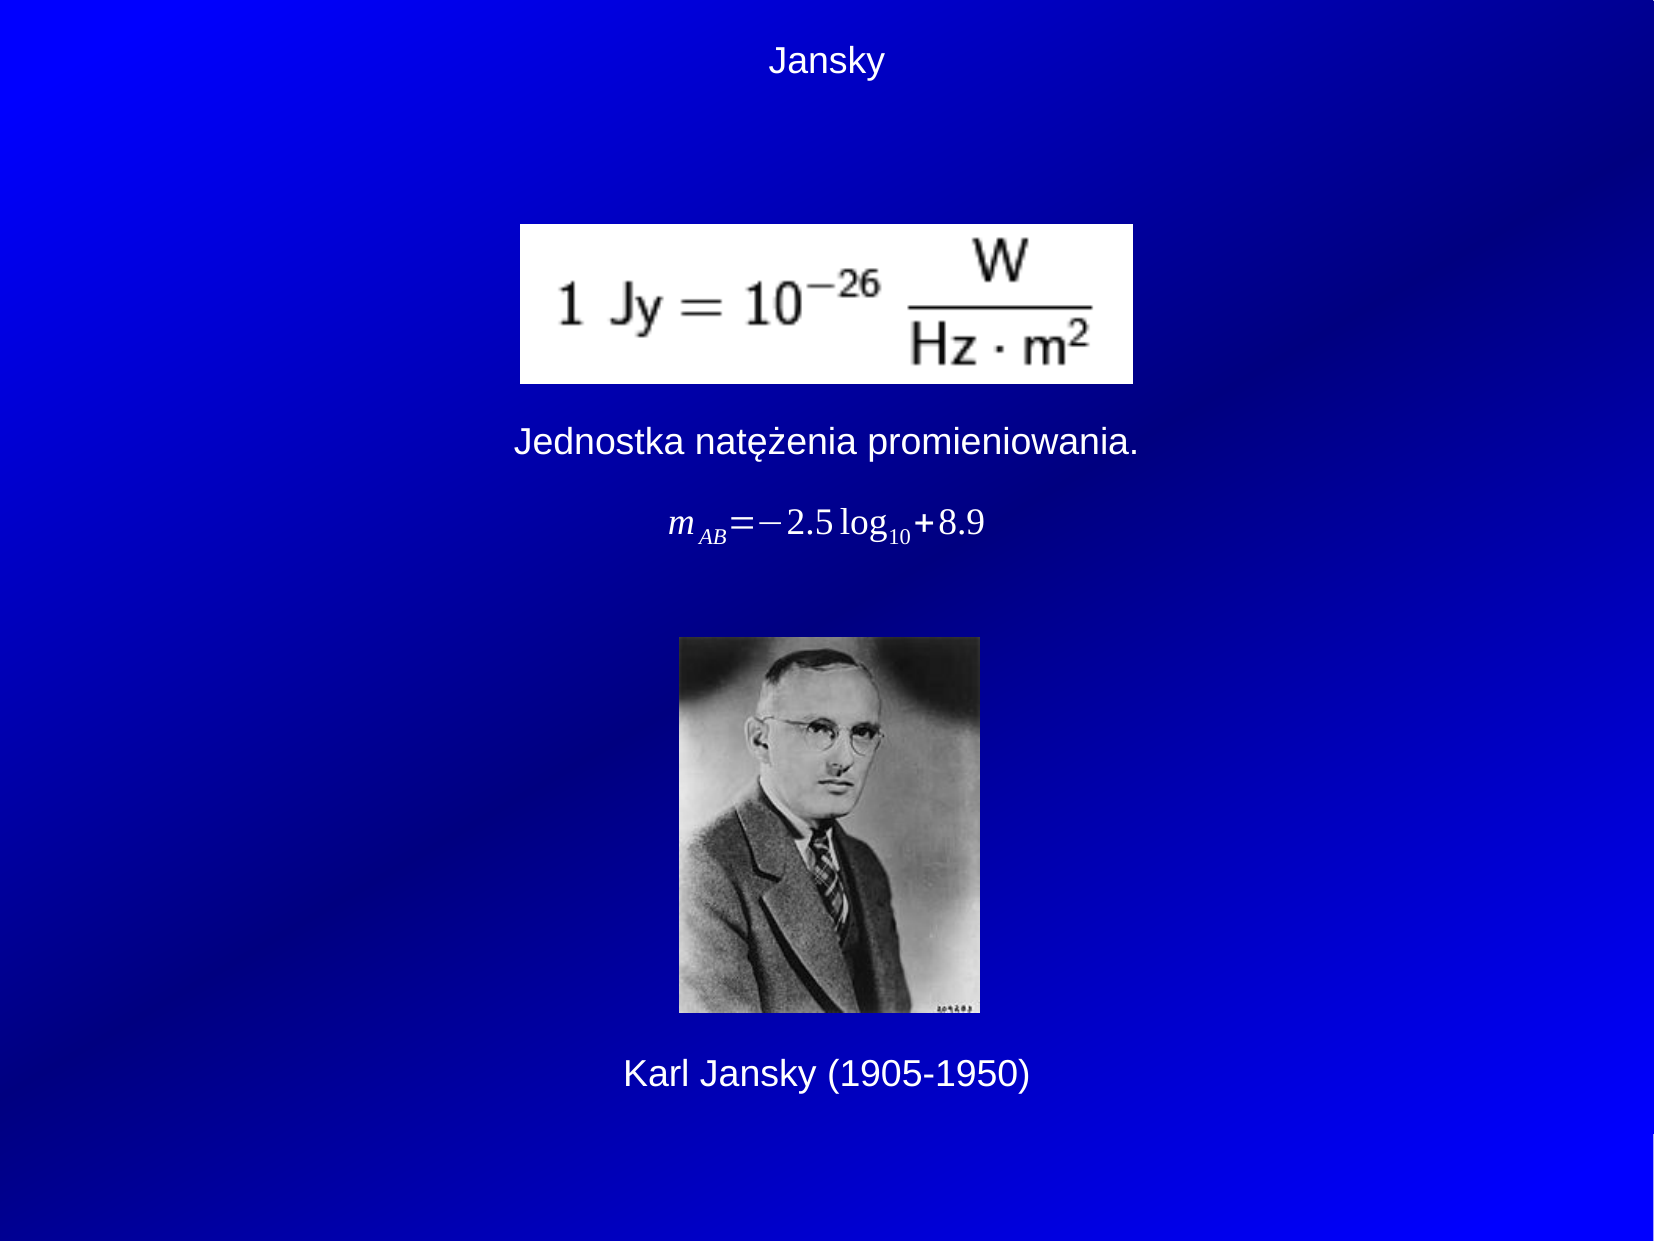

Jansky
Jednostka natężenia promieniowania.
Karl Jansky (1905-1950)